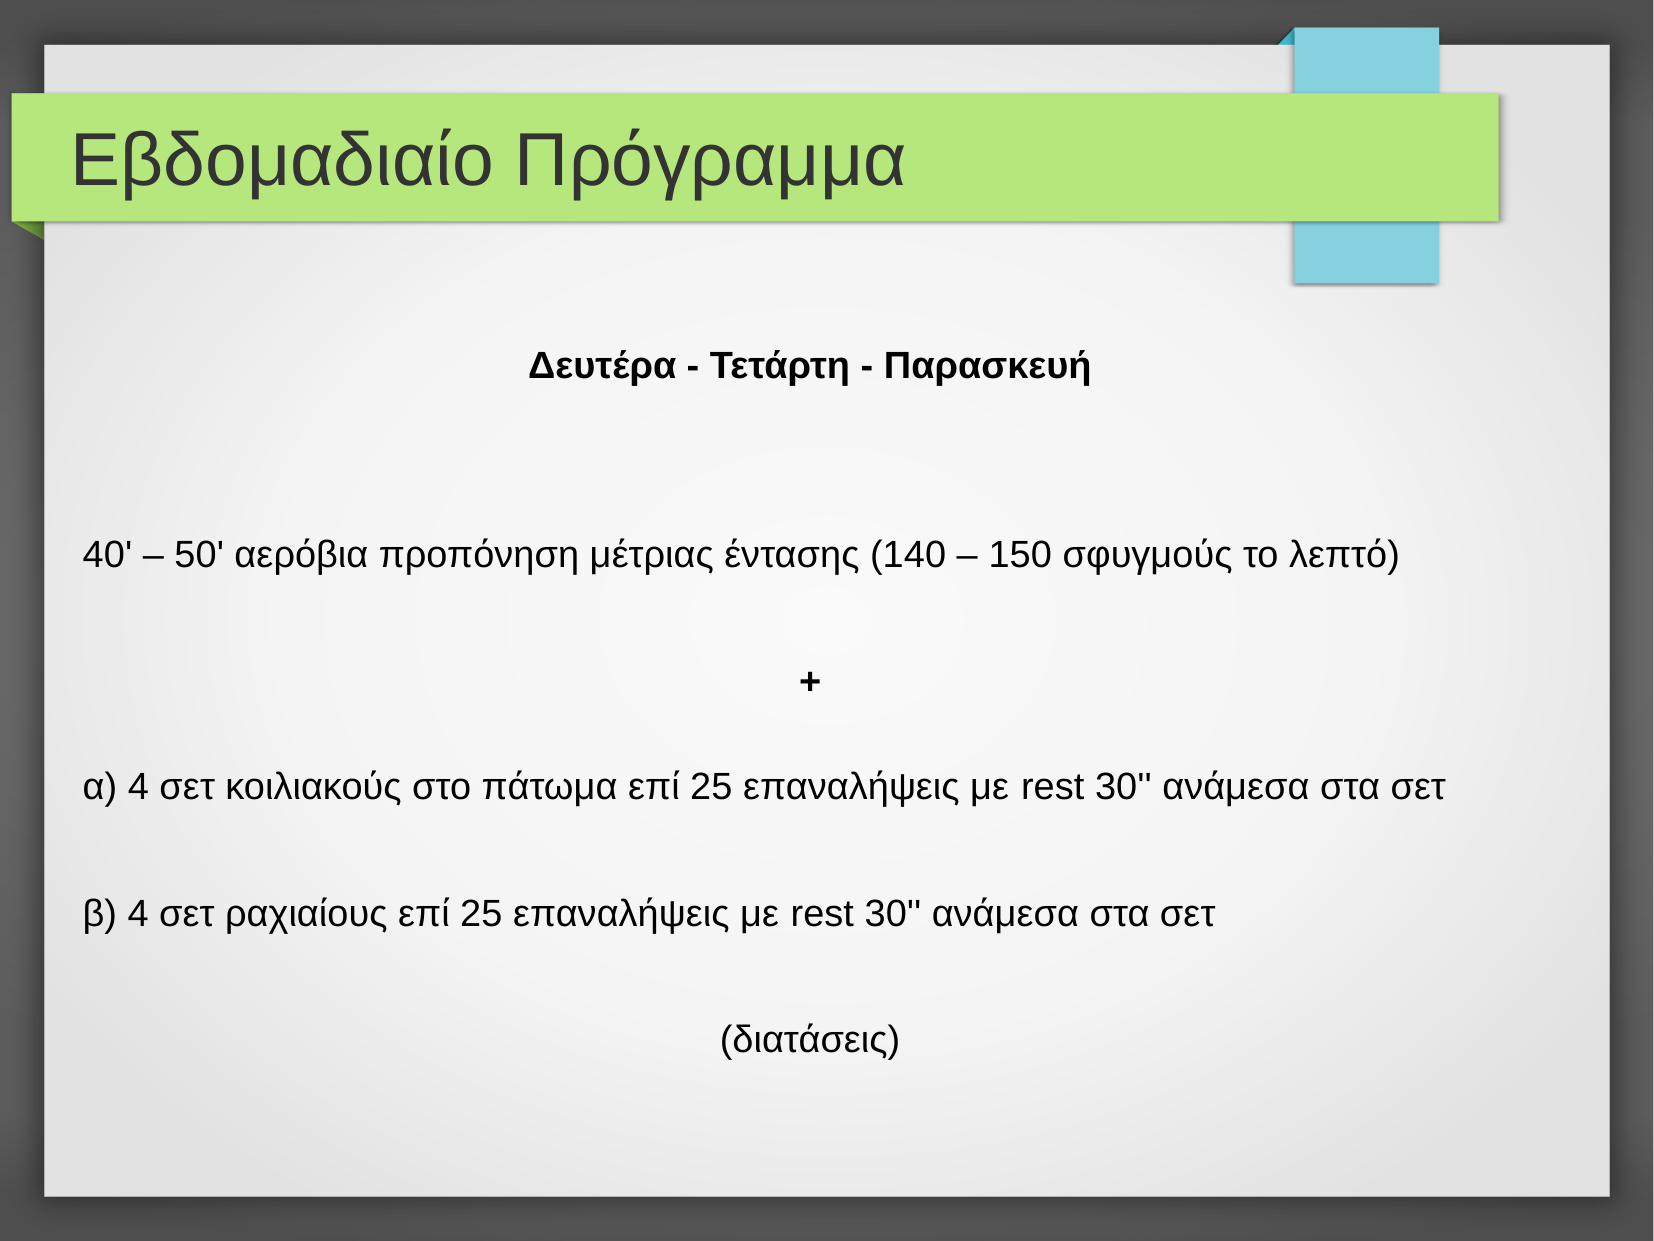

# Εβδομαδιαίο Πρόγραμμα
Δευτέρα - Τετάρτη - Παρασκευή
40' – 50' αερόβια προπόνηση μέτριας έντασης (140 – 150 σφυγμούς το λεπτό)
+
α) 4 σετ κοιλιακούς στο πάτωμα επί 25 επαναλήψεις με rest 30'' ανάμεσα στα σετ
β) 4 σετ ραχιαίους επί 25 επαναλήψεις με rest 30'' ανάμεσα στα σετ
(διατάσεις)